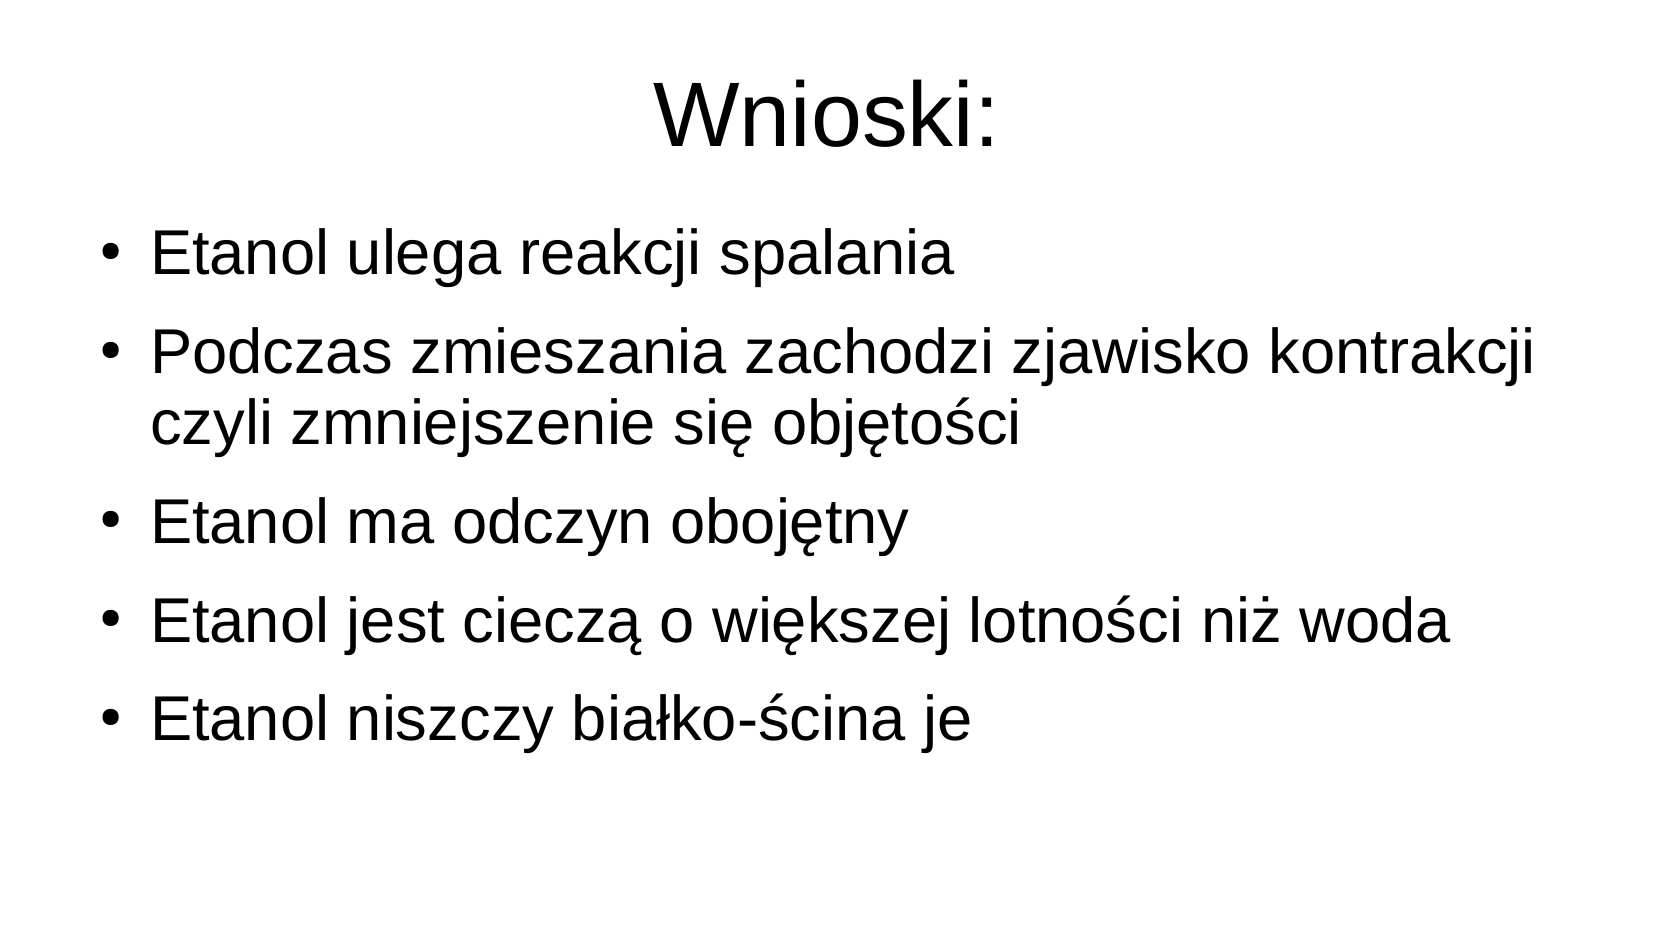

# Wnioski:
Etanol ulega reakcji spalania
Podczas zmieszania zachodzi zjawisko kontrakcji czyli zmniejszenie się objętości
Etanol ma odczyn obojętny
Etanol jest cieczą o większej lotności niż woda
Etanol niszczy białko-ścina je